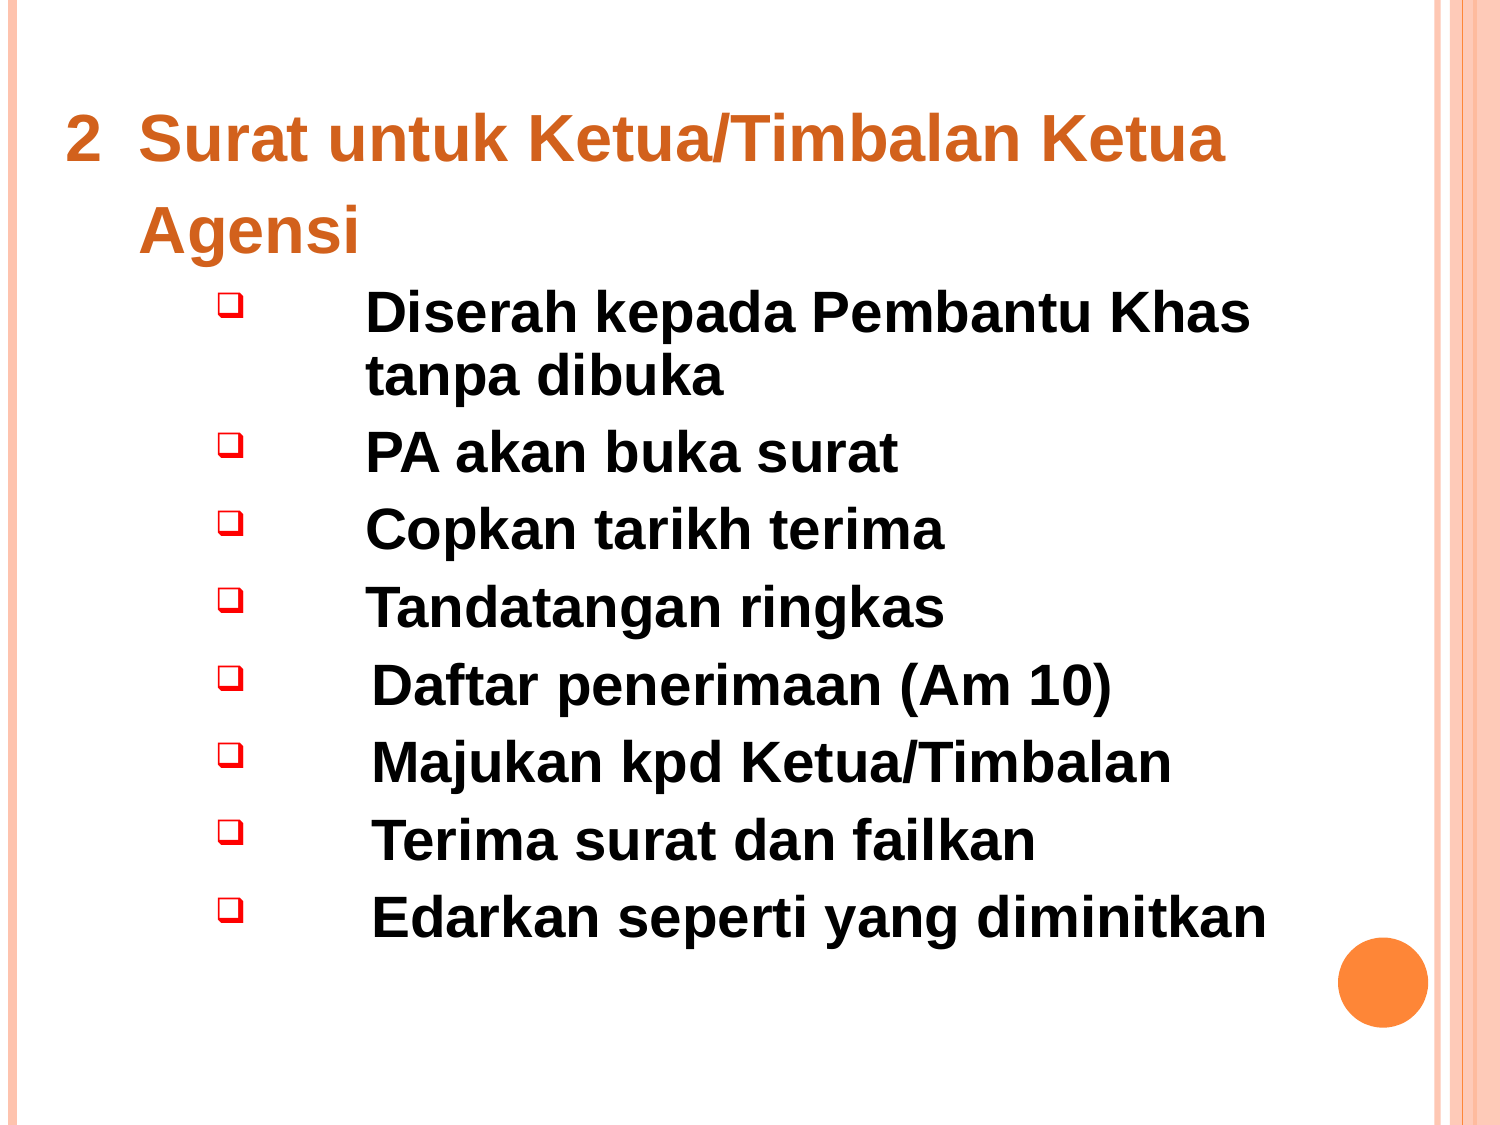

# 2 Surat untuk Ketua/Timbalan Ketua
 Agensi
	Diserah kepada Pembantu Khas 	tanpa dibuka
	PA akan buka surat
	Copkan tarikh terima
	Tandatangan ringkas
 Daftar penerimaan (Am 10)
 Majukan kpd Ketua/Timbalan
 Terima surat dan failkan
 Edarkan seperti yang diminitkan